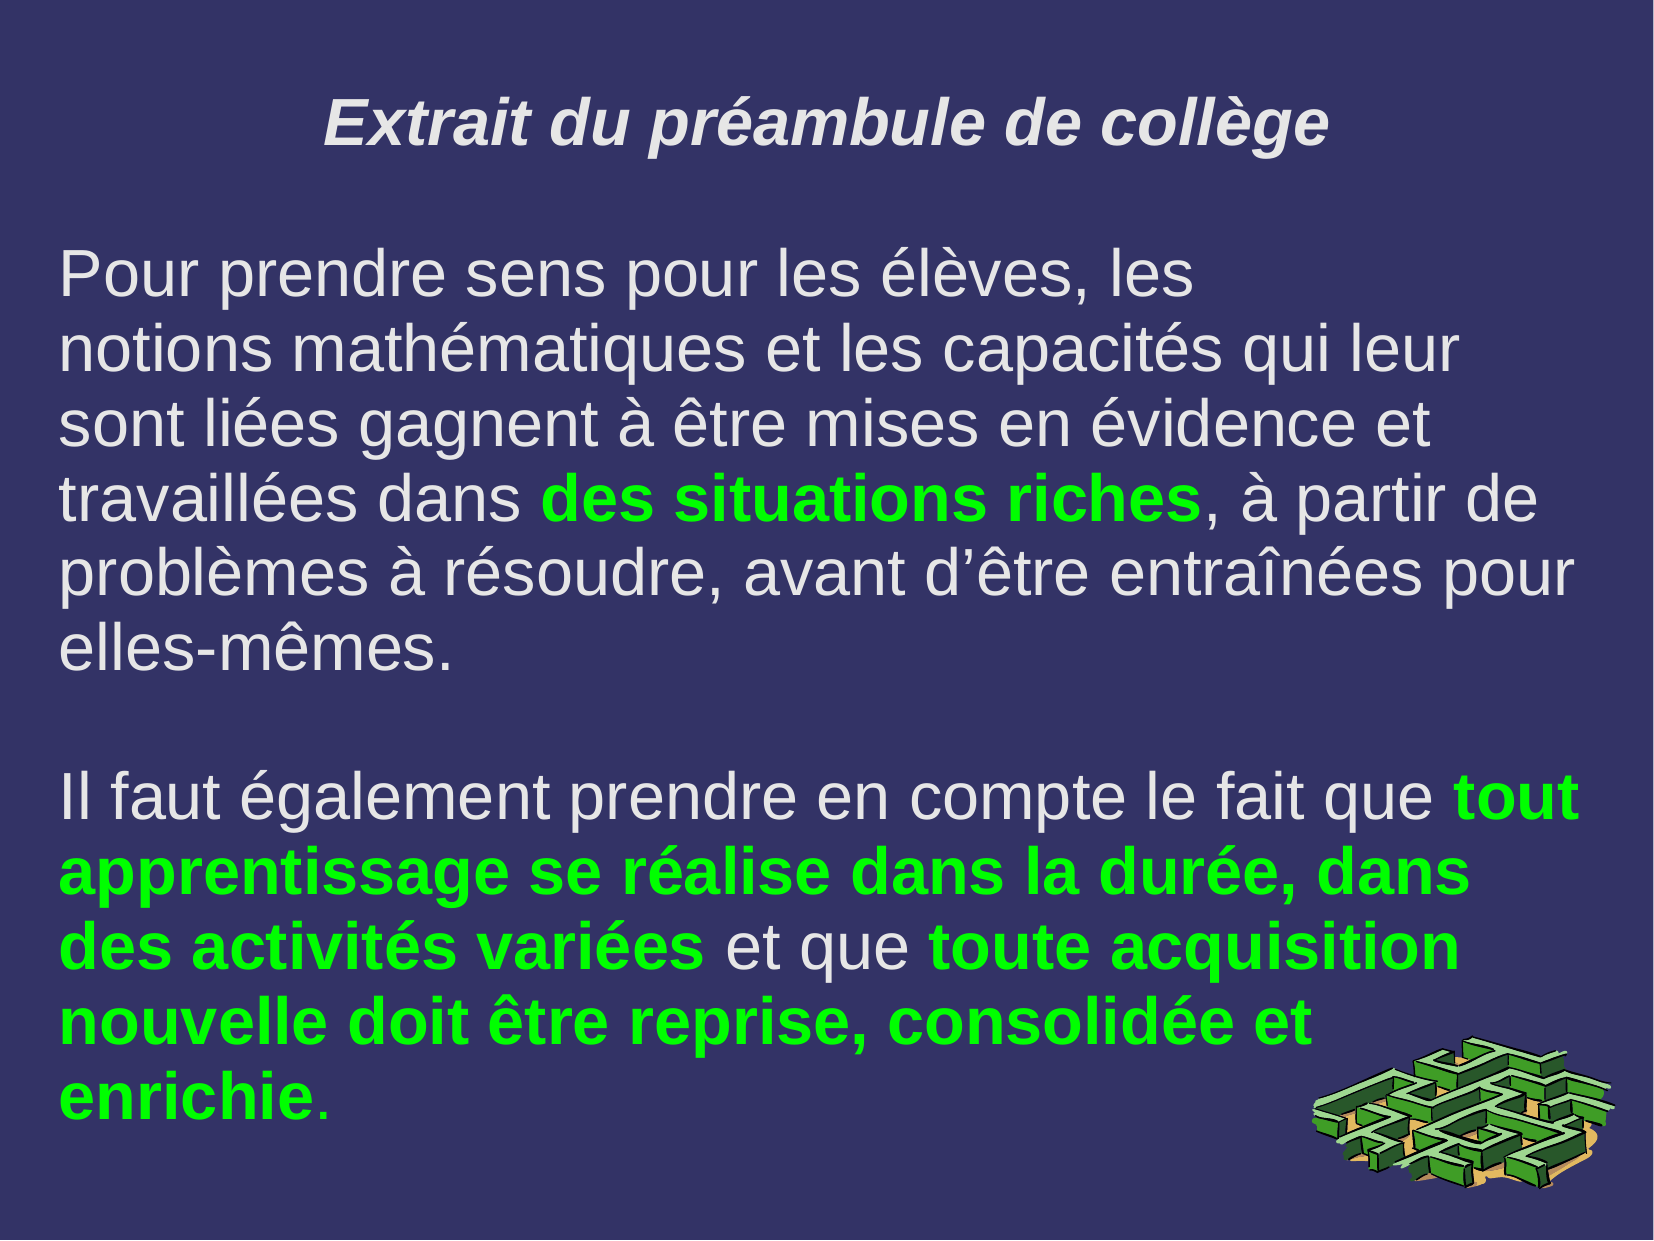

# Extrait du préambule de collège
Pour prendre sens pour les élèves, les
notions mathématiques et les capacités qui leur sont liées gagnent à être mises en évidence et
travaillées dans des situations riches, à partir de problèmes à résoudre, avant d’être entraînées pour elles-mêmes.
Il faut également prendre en compte le fait que tout apprentissage se réalise dans la durée, dans des activités variées et que toute acquisition nouvelle doit être reprise, consolidée et
enrichie.